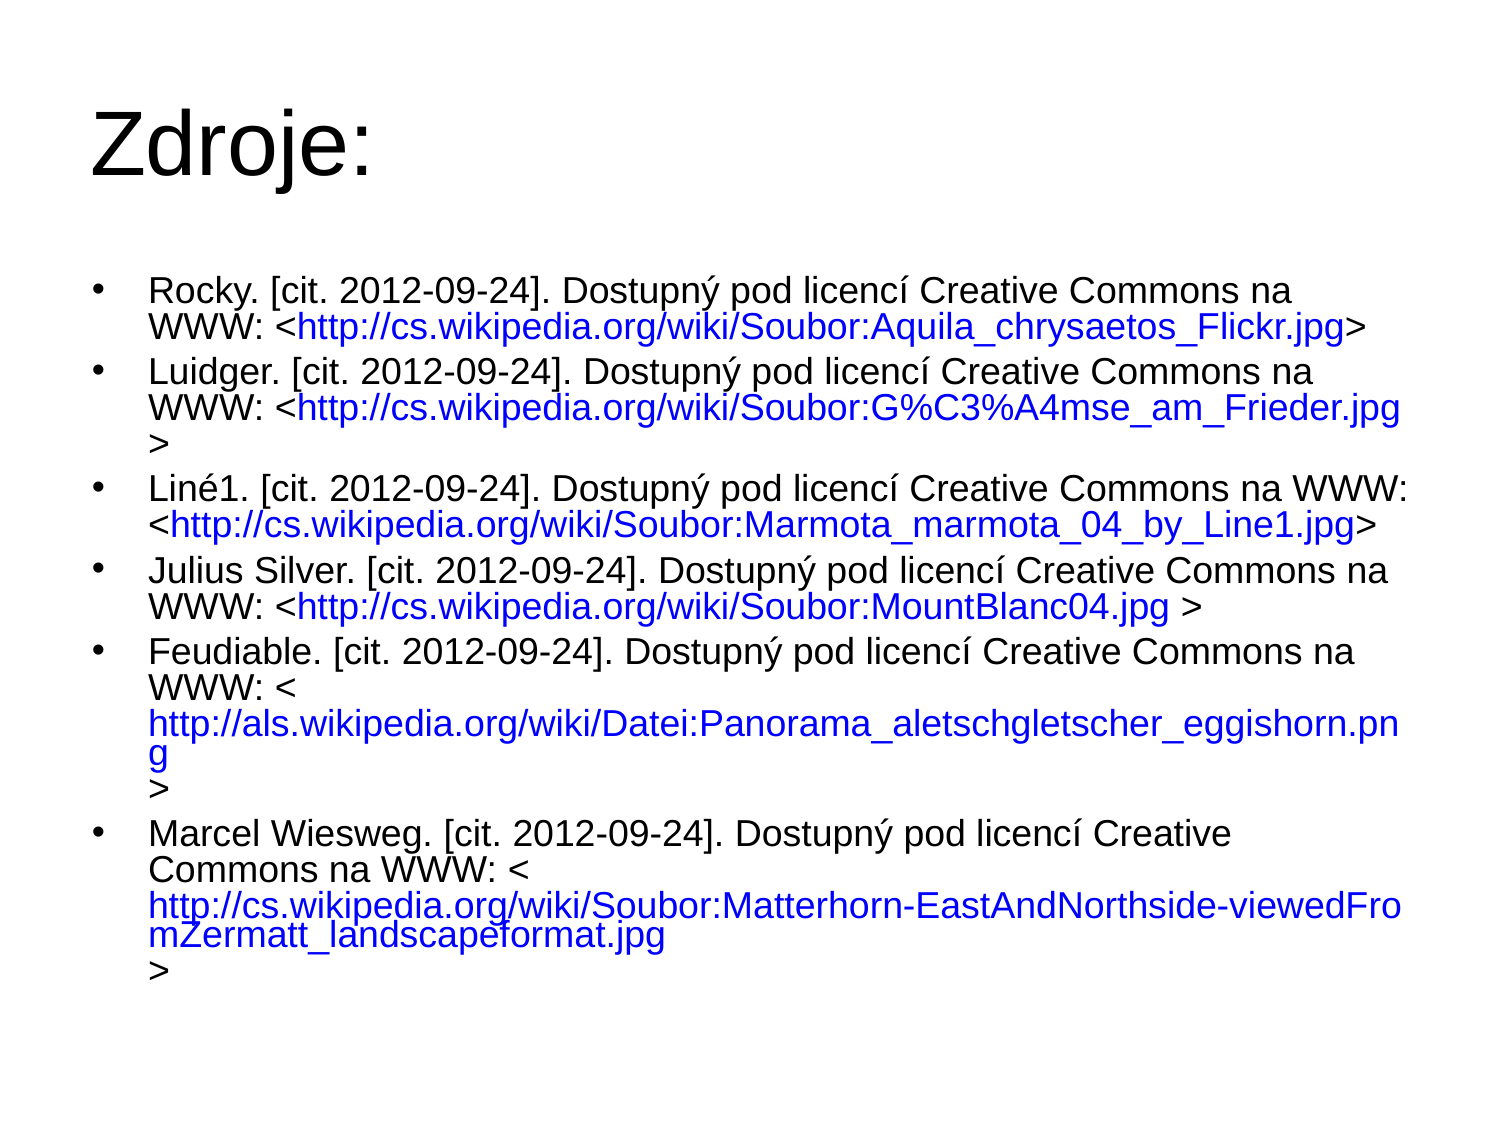

# Zdroje:
Rocky. [cit. 2012-09-24]. Dostupný pod licencí Creative Commons na WWW: <http://cs.wikipedia.org/wiki/Soubor:Aquila_chrysaetos_Flickr.jpg>
Luidger. [cit. 2012-09-24]. Dostupný pod licencí Creative Commons na WWW: <http://cs.wikipedia.org/wiki/Soubor:G%C3%A4mse_am_Frieder.jpg>
Liné1. [cit. 2012-09-24]. Dostupný pod licencí Creative Commons na WWW: <http://cs.wikipedia.org/wiki/Soubor:Marmota_marmota_04_by_Line1.jpg>
Julius Silver. [cit. 2012-09-24]. Dostupný pod licencí Creative Commons na WWW: <http://cs.wikipedia.org/wiki/Soubor:MountBlanc04.jpg >
Feudiable. [cit. 2012-09-24]. Dostupný pod licencí Creative Commons na WWW: <http://als.wikipedia.org/wiki/Datei:Panorama_aletschgletscher_eggishorn.png>
Marcel Wiesweg. [cit. 2012-09-24]. Dostupný pod licencí Creative Commons na WWW: <http://cs.wikipedia.org/wiki/Soubor:Matterhorn-EastAndNorthside-viewedFromZermatt_landscapeformat.jpg>